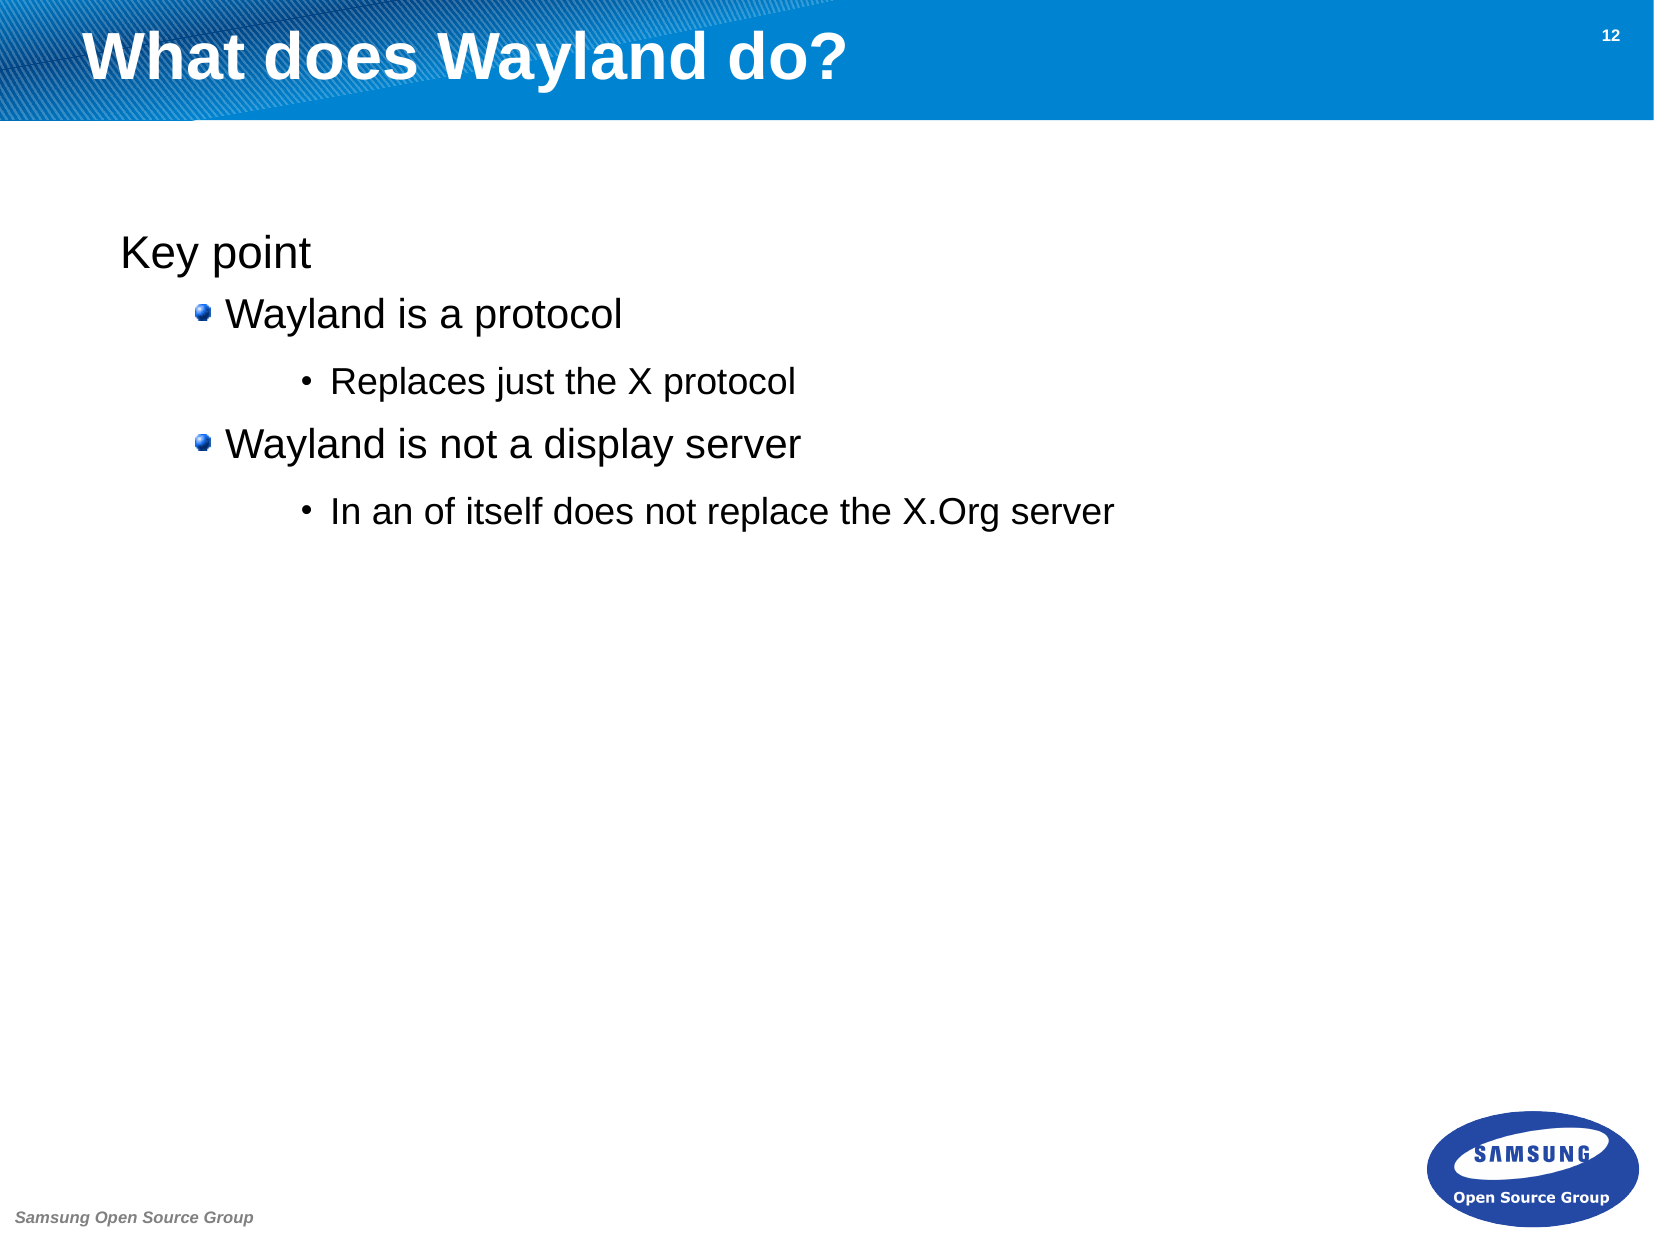

# What does Wayland do?
Key point
Wayland is a protocol
Replaces just the X protocol
Wayland is not a display server
In an of itself does not replace the X.Org server